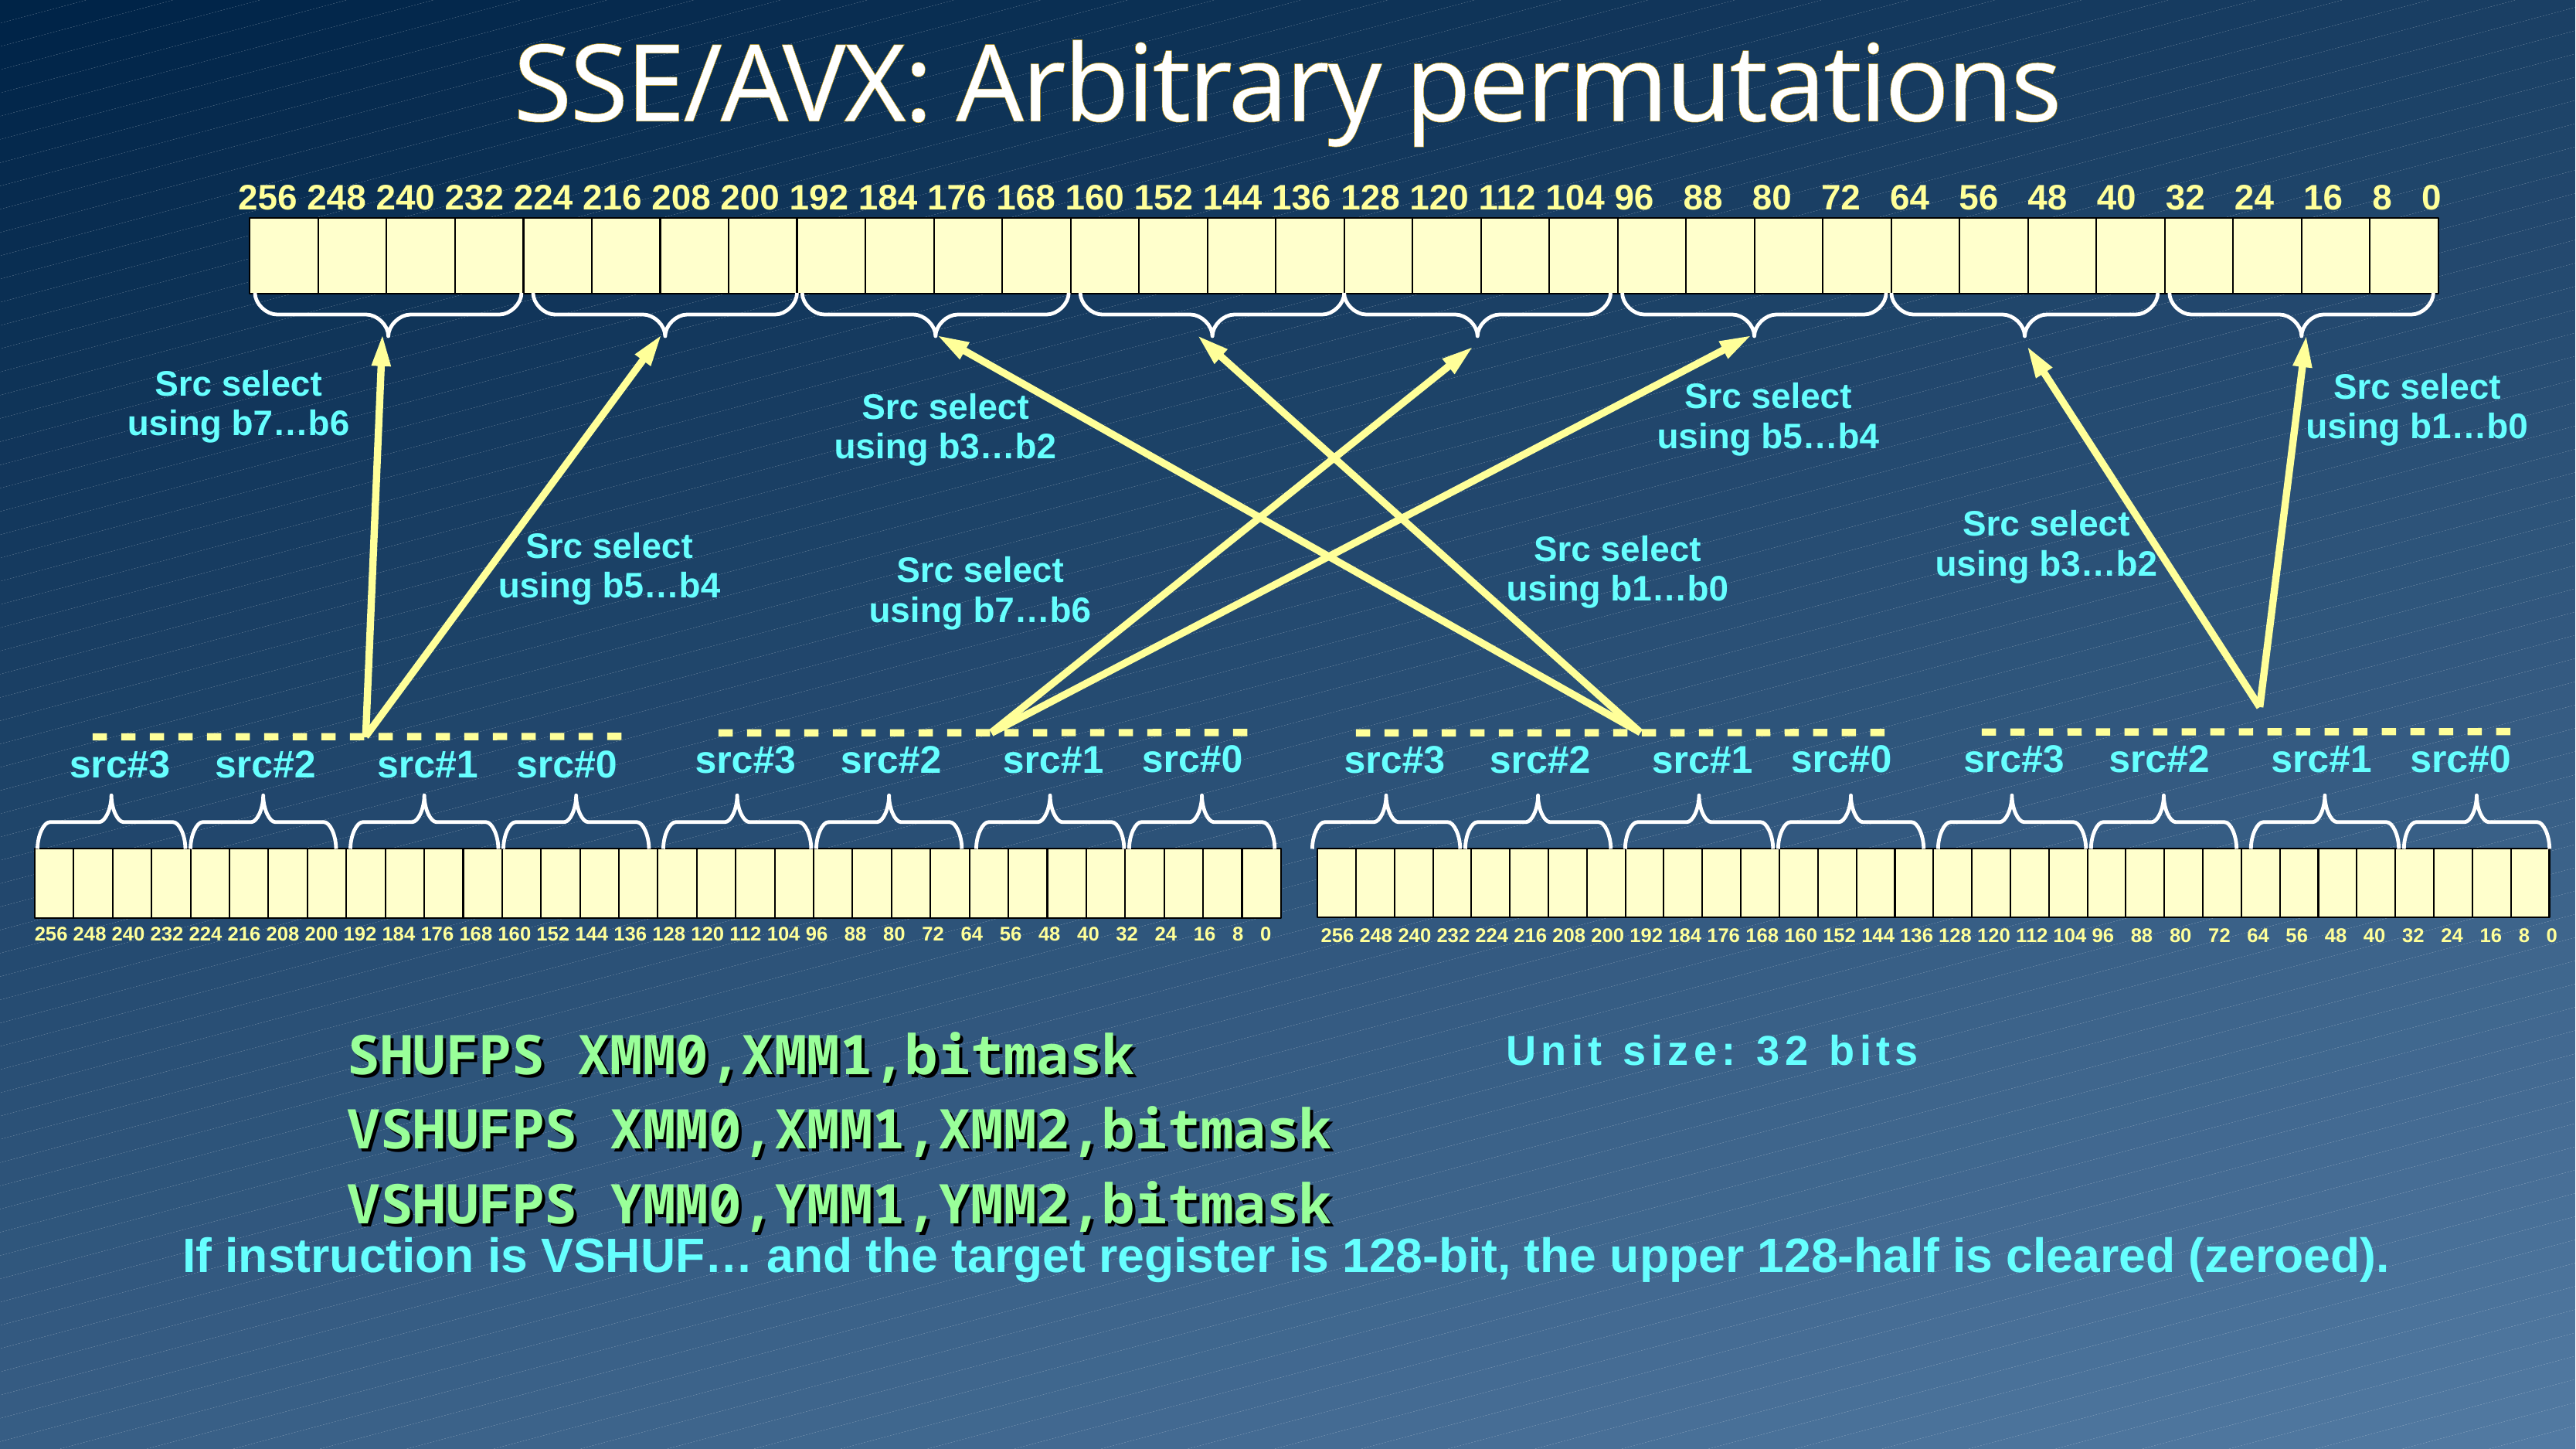

# SSE/AVX: Arbitrary permutations
256 248 240 232 224 216 208 200 192 184 176 168 160 152 144 136 128 120 112 104 96 88 80 72 64 56 48 40 32 24 16 8 0
Src select
using b7…b6
Src select
using b1…b0
Src select
using b5…b4
Src select
using b3…b2
Src select
using b3…b2
Src select
using b5…b4
Src select
using b1…b0
Src select
using b7…b6
src#0
src#0
src#0
src#3
src#2
src#1
src#3
src#2
src#1
src#3
src#2
src#1
src#0
src#3
src#2
src#1
256 248 240 232 224 216 208 200 192 184 176 168 160 152 144 136 128 120 112 104 96 88 80 72 64 56 48 40 32 24 16 8 0
256 248 240 232 224 216 208 200 192 184 176 168 160 152 144 136 128 120 112 104 96 88 80 72 64 56 48 40 32 24 16 8 0
SHUFPS XMM0,XMM1,bitmask
VSHUFPS XMM0,XMM1,XMM2,bitmask
VSHUFPS YMM0,YMM1,YMM2,bitmask
Unit size: 32 bits
If instruction is VSHUF… and the target register is 128-bit, the upper 128-half is cleared (zeroed).